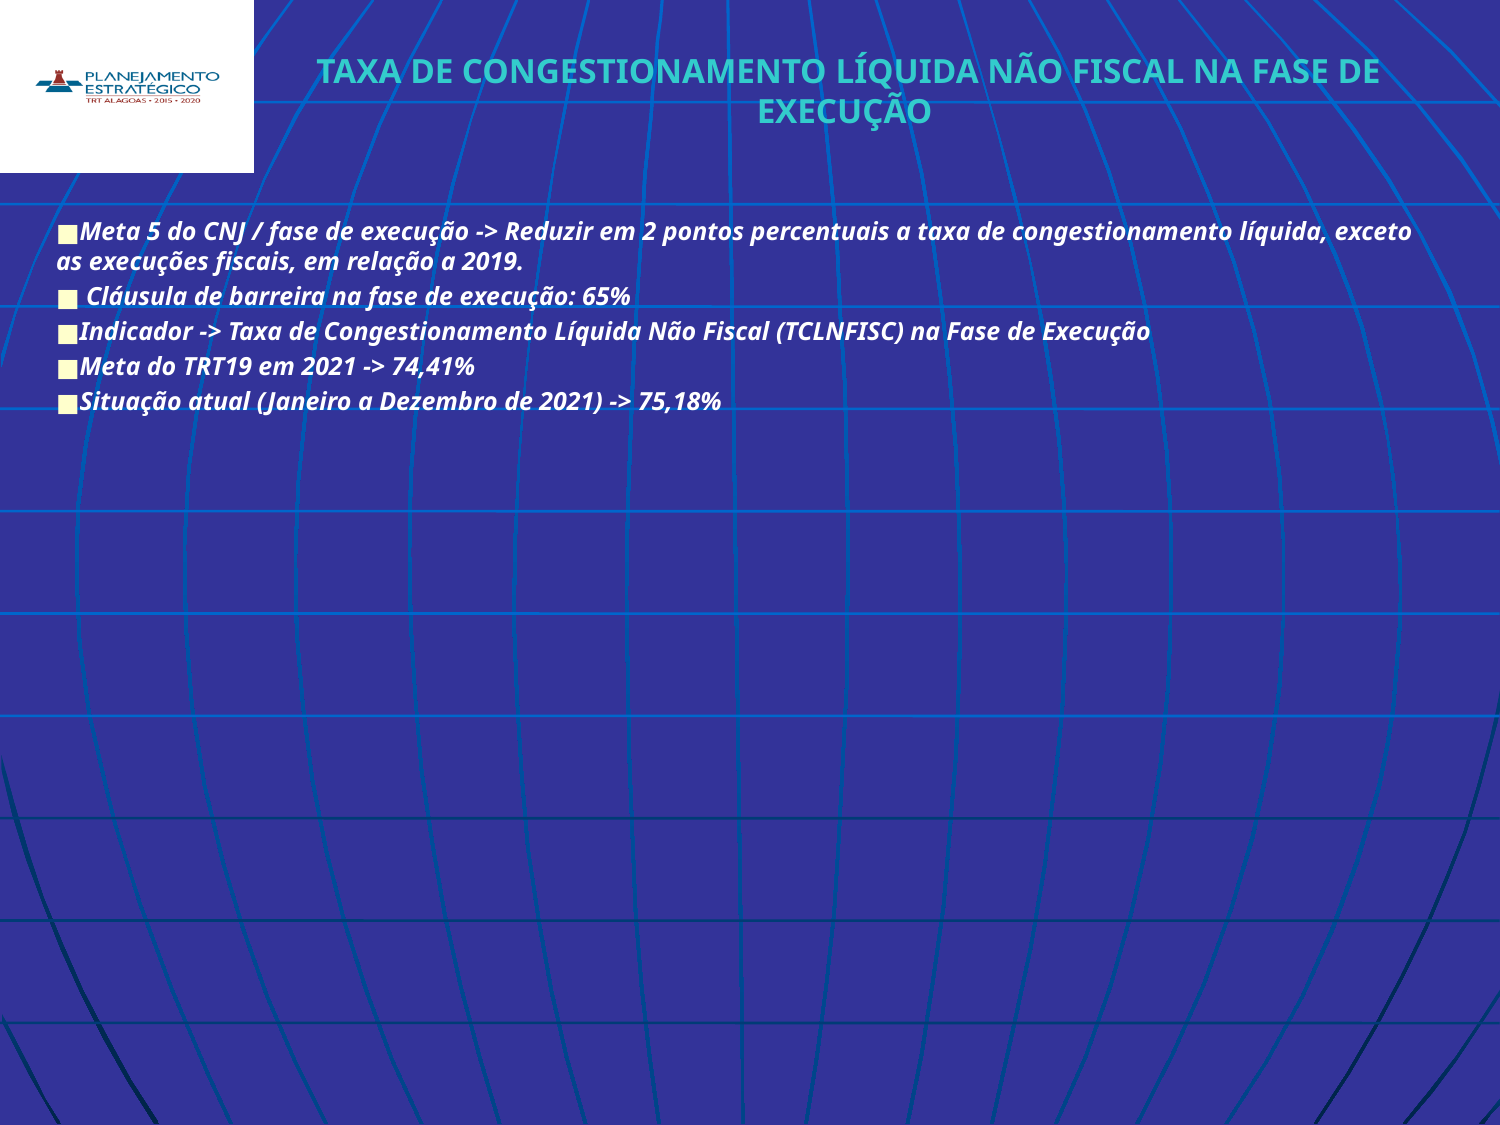

TAXA DE CONGESTIONAMENTO LÍQUIDA NÃO FISCAL NA FASE DE EXECUÇÃO
Meta 5 do CNJ / fase de execução -> Reduzir em 2 pontos percentuais a taxa de congestionamento líquida, exceto as execuções fiscais, em relação a 2019.
 Cláusula de barreira na fase de execução: 65%
Indicador -> Taxa de Congestionamento Líquida Não Fiscal (TCLNFISC) na Fase de Execução
Meta do TRT19 em 2021 -> 74,41%
Situação atual (Janeiro a Dezembro de 2021) -> 75,18%